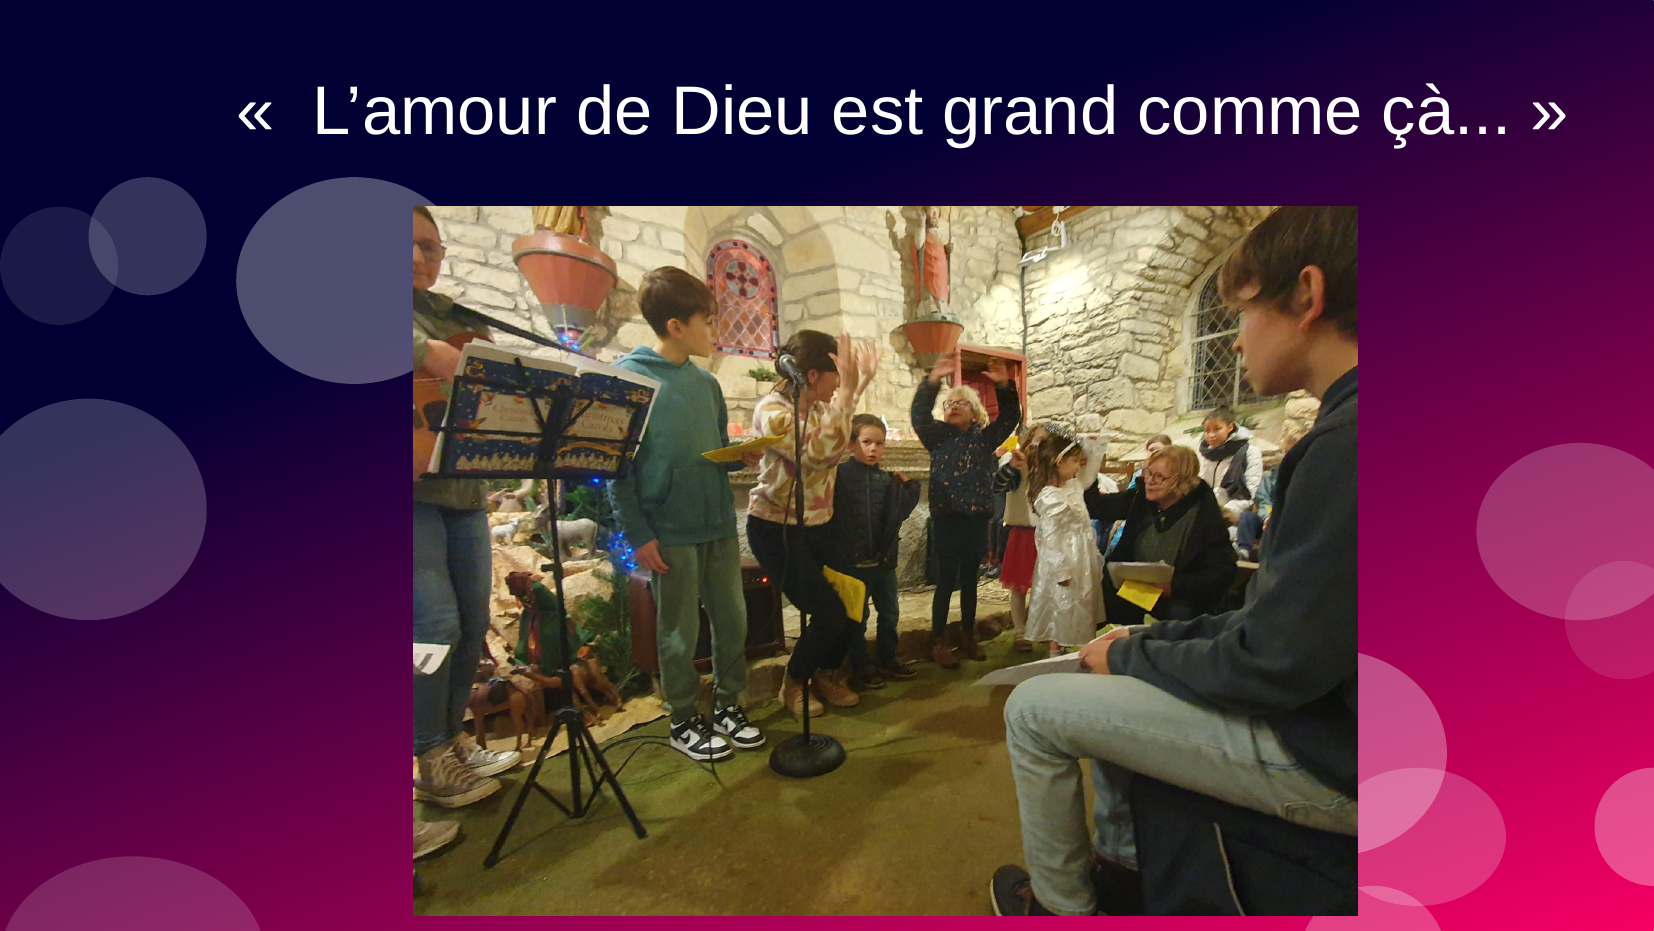

# «  L’amour de Dieu est grand comme çà... »